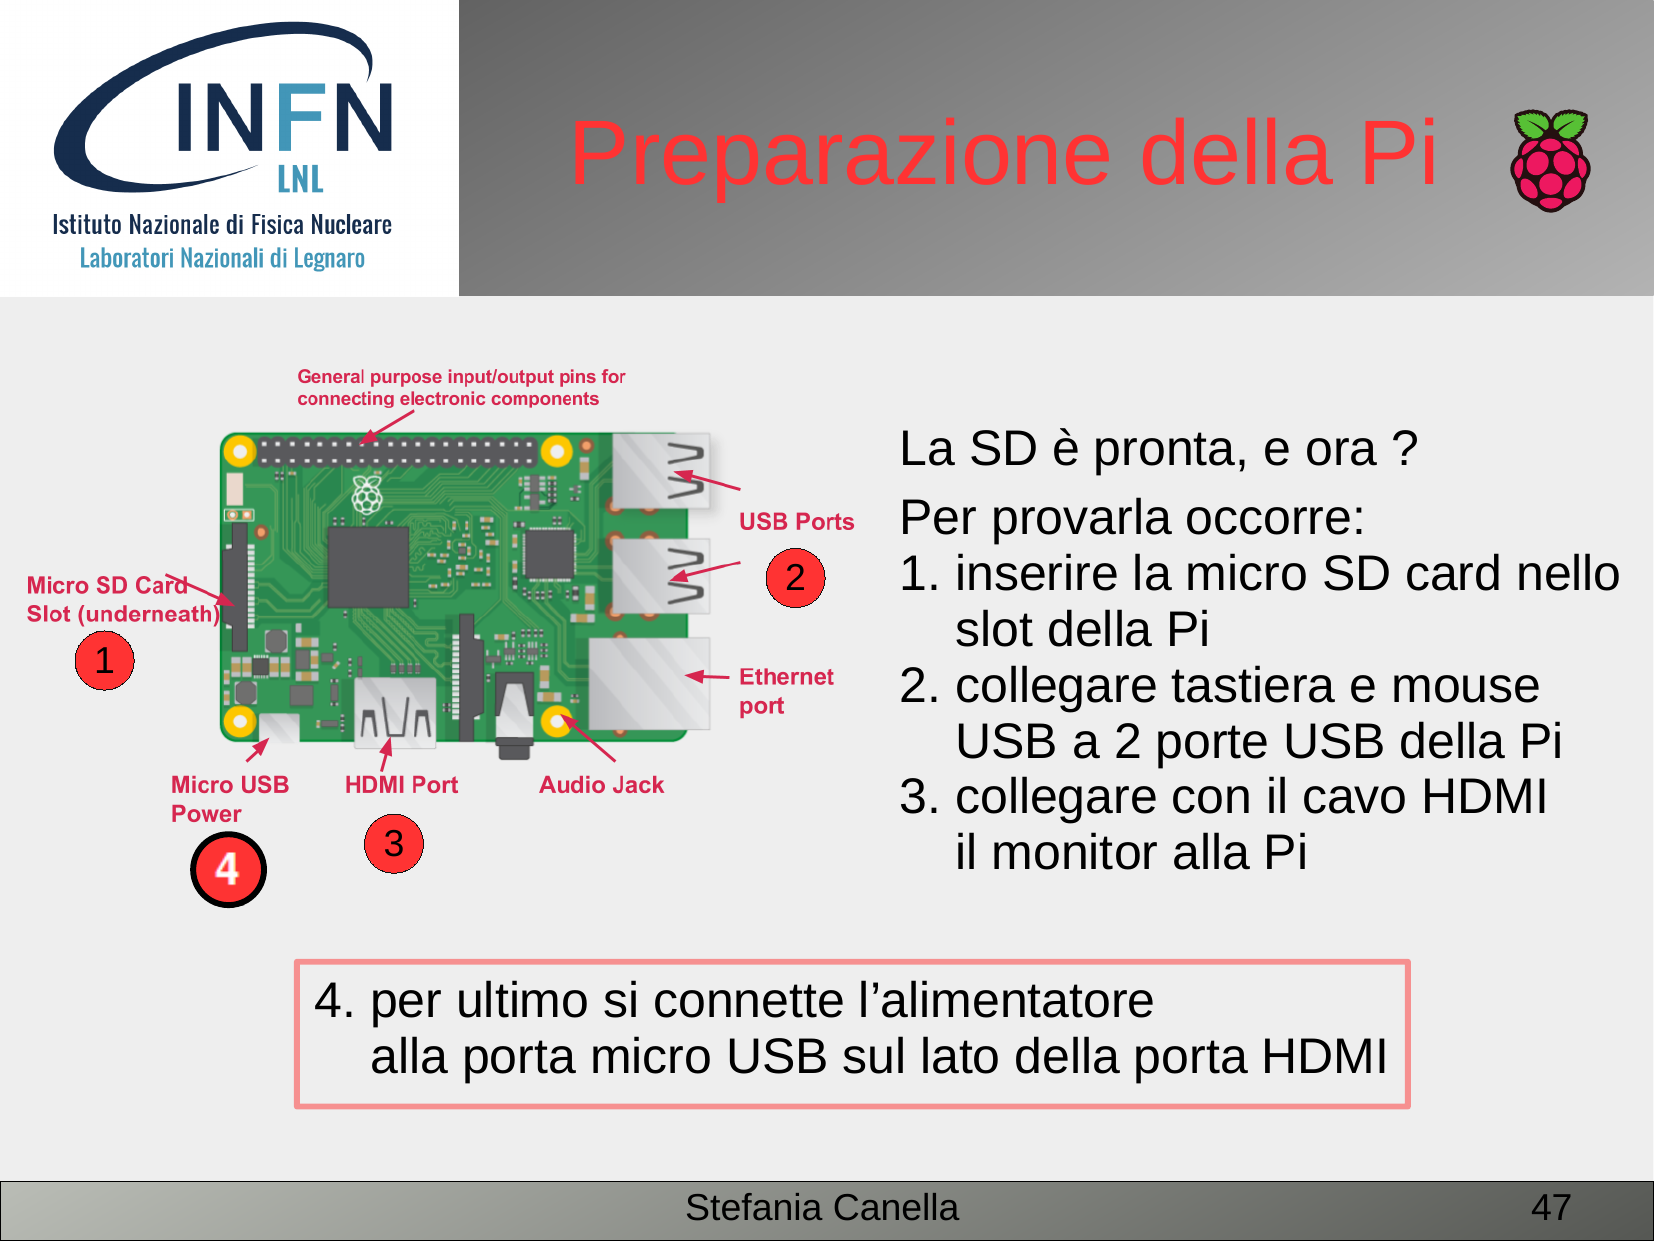

# Preparazione della Pi
2
1
3
La SD è pronta, e ora ?
Per provarla occorre:
1. inserire la micro SD card nello
 slot della Pi
2. collegare tastiera e mouse
 USB a 2 porte USB della Pi
3. collegare con il cavo HDMI
 il monitor alla Pi
4. per ultimo si connette l’alimentatore
 alla porta micro USB sul lato della porta HDMI
Stefania Canella